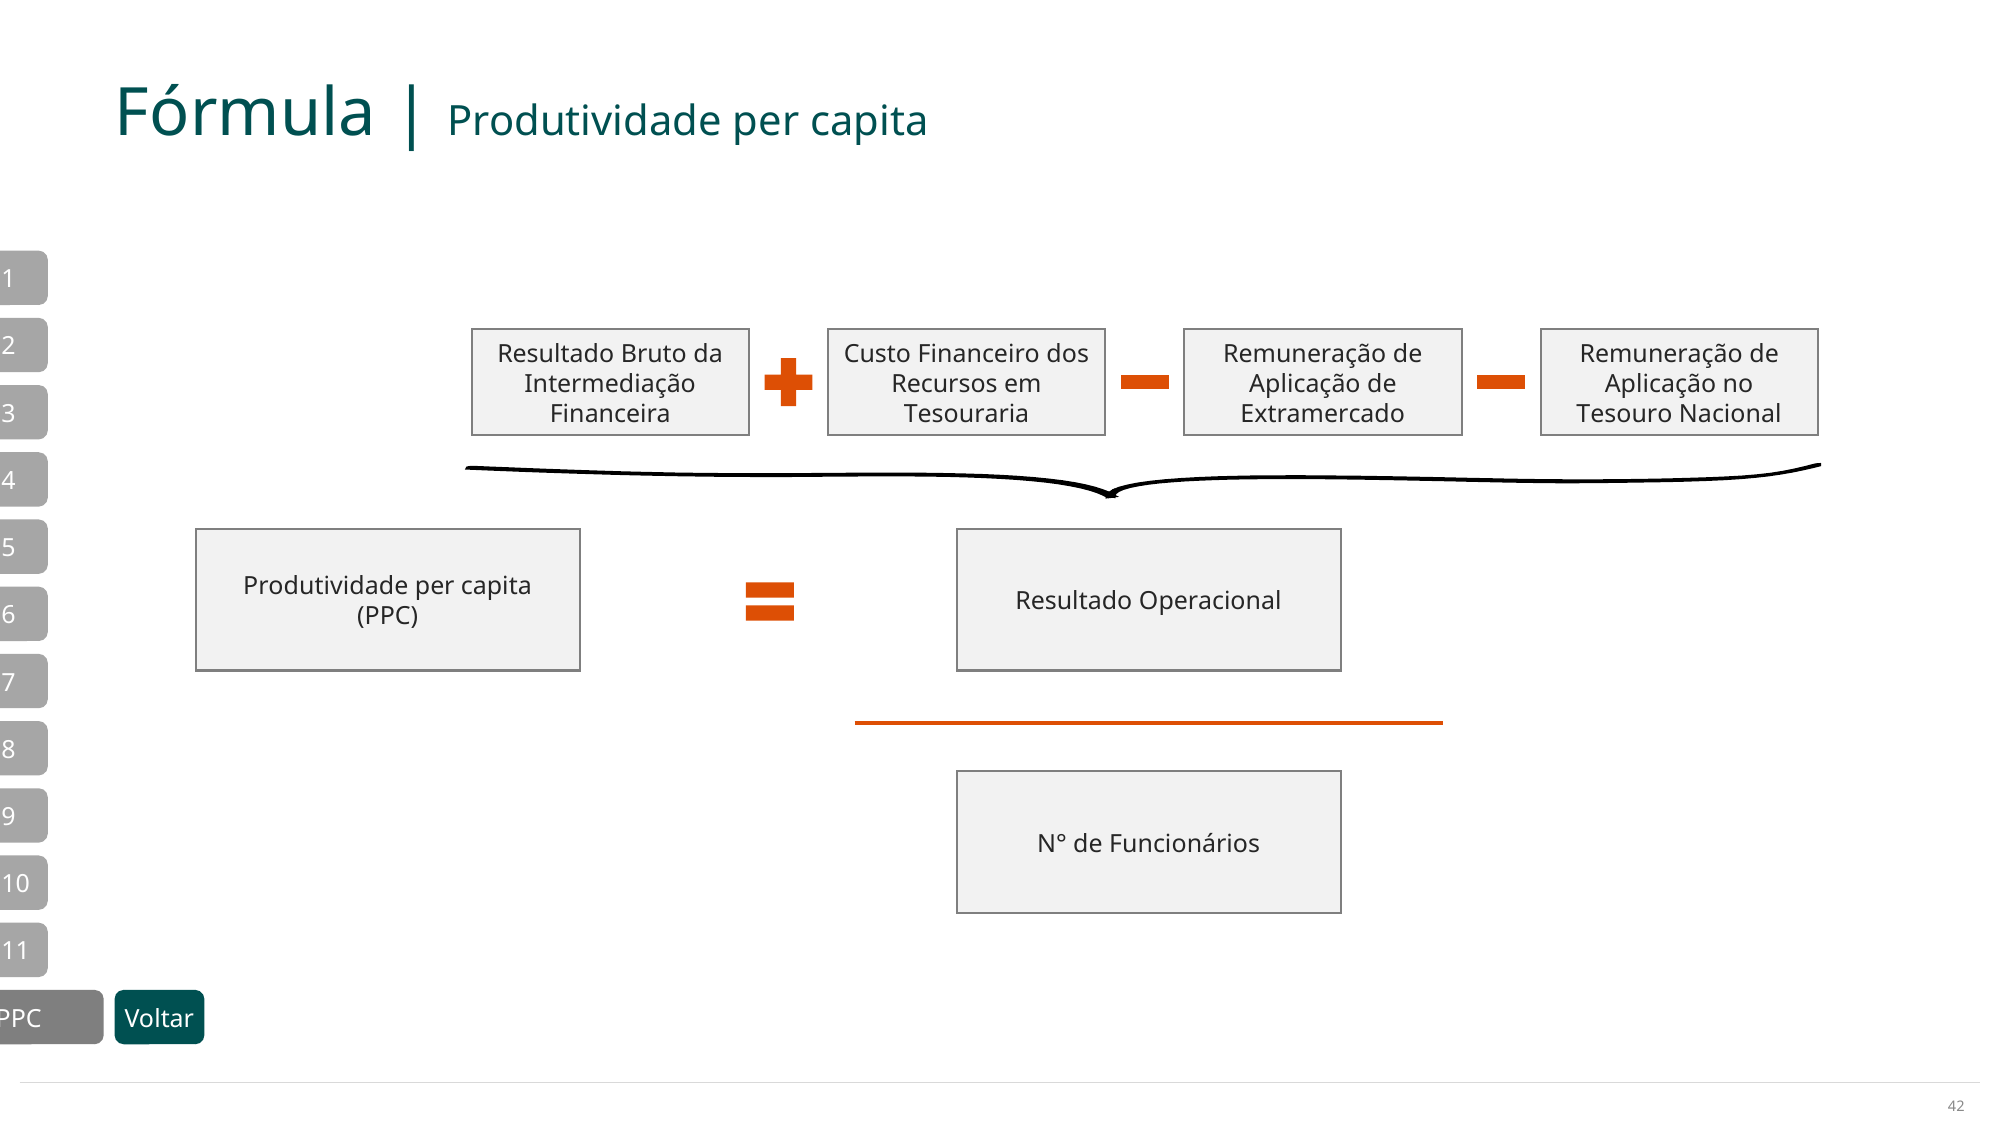

# Fórmula | Produtividade per capita
1
2
Resultado Bruto da Intermediação Financeira
Custo Financeiro dos Recursos em Tesouraria
Remuneração de Aplicação de Extramercado
Remuneração de Aplicação no Tesouro Nacional
3
4
5
Produtividade per capita (PPC)
Resultado Operacional
6
7
8
N° de Funcionários
9
10
11
PPC
Voltar